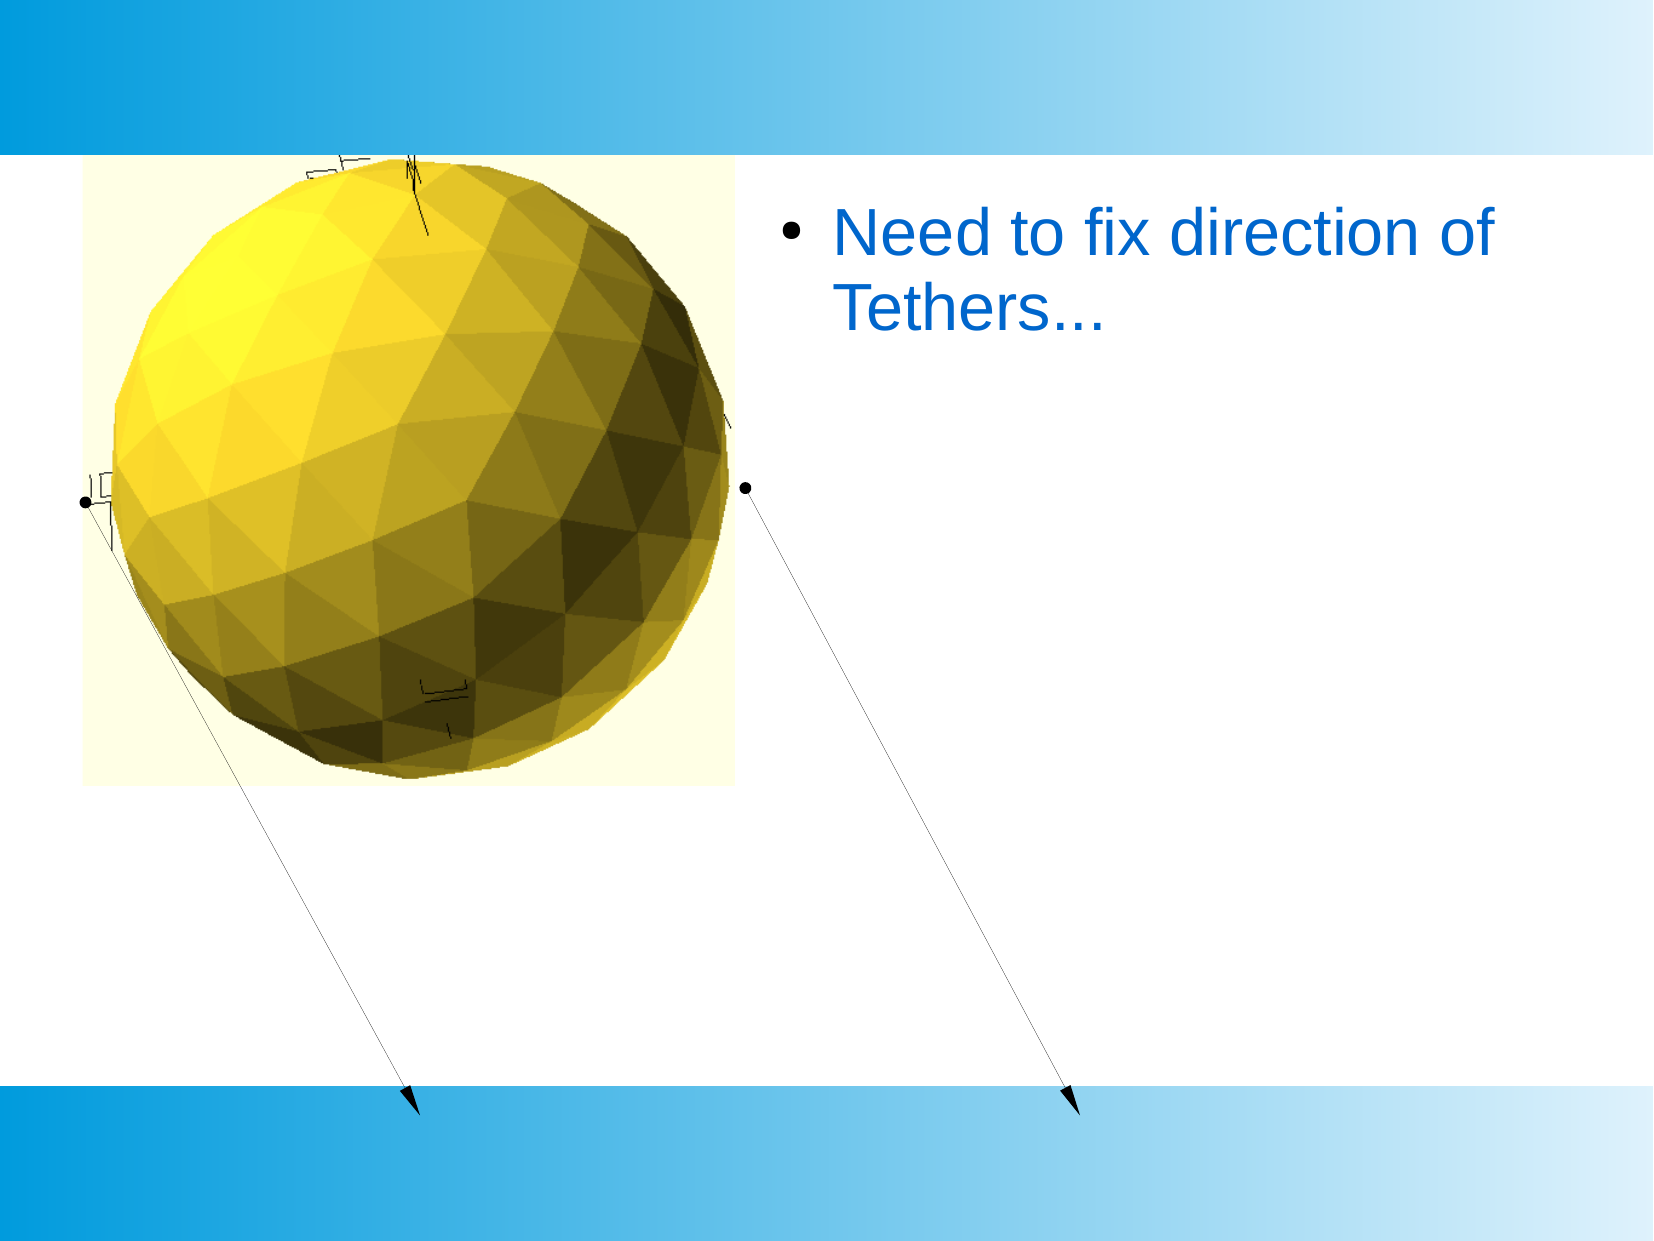

#
Need to fix direction of Tethers...